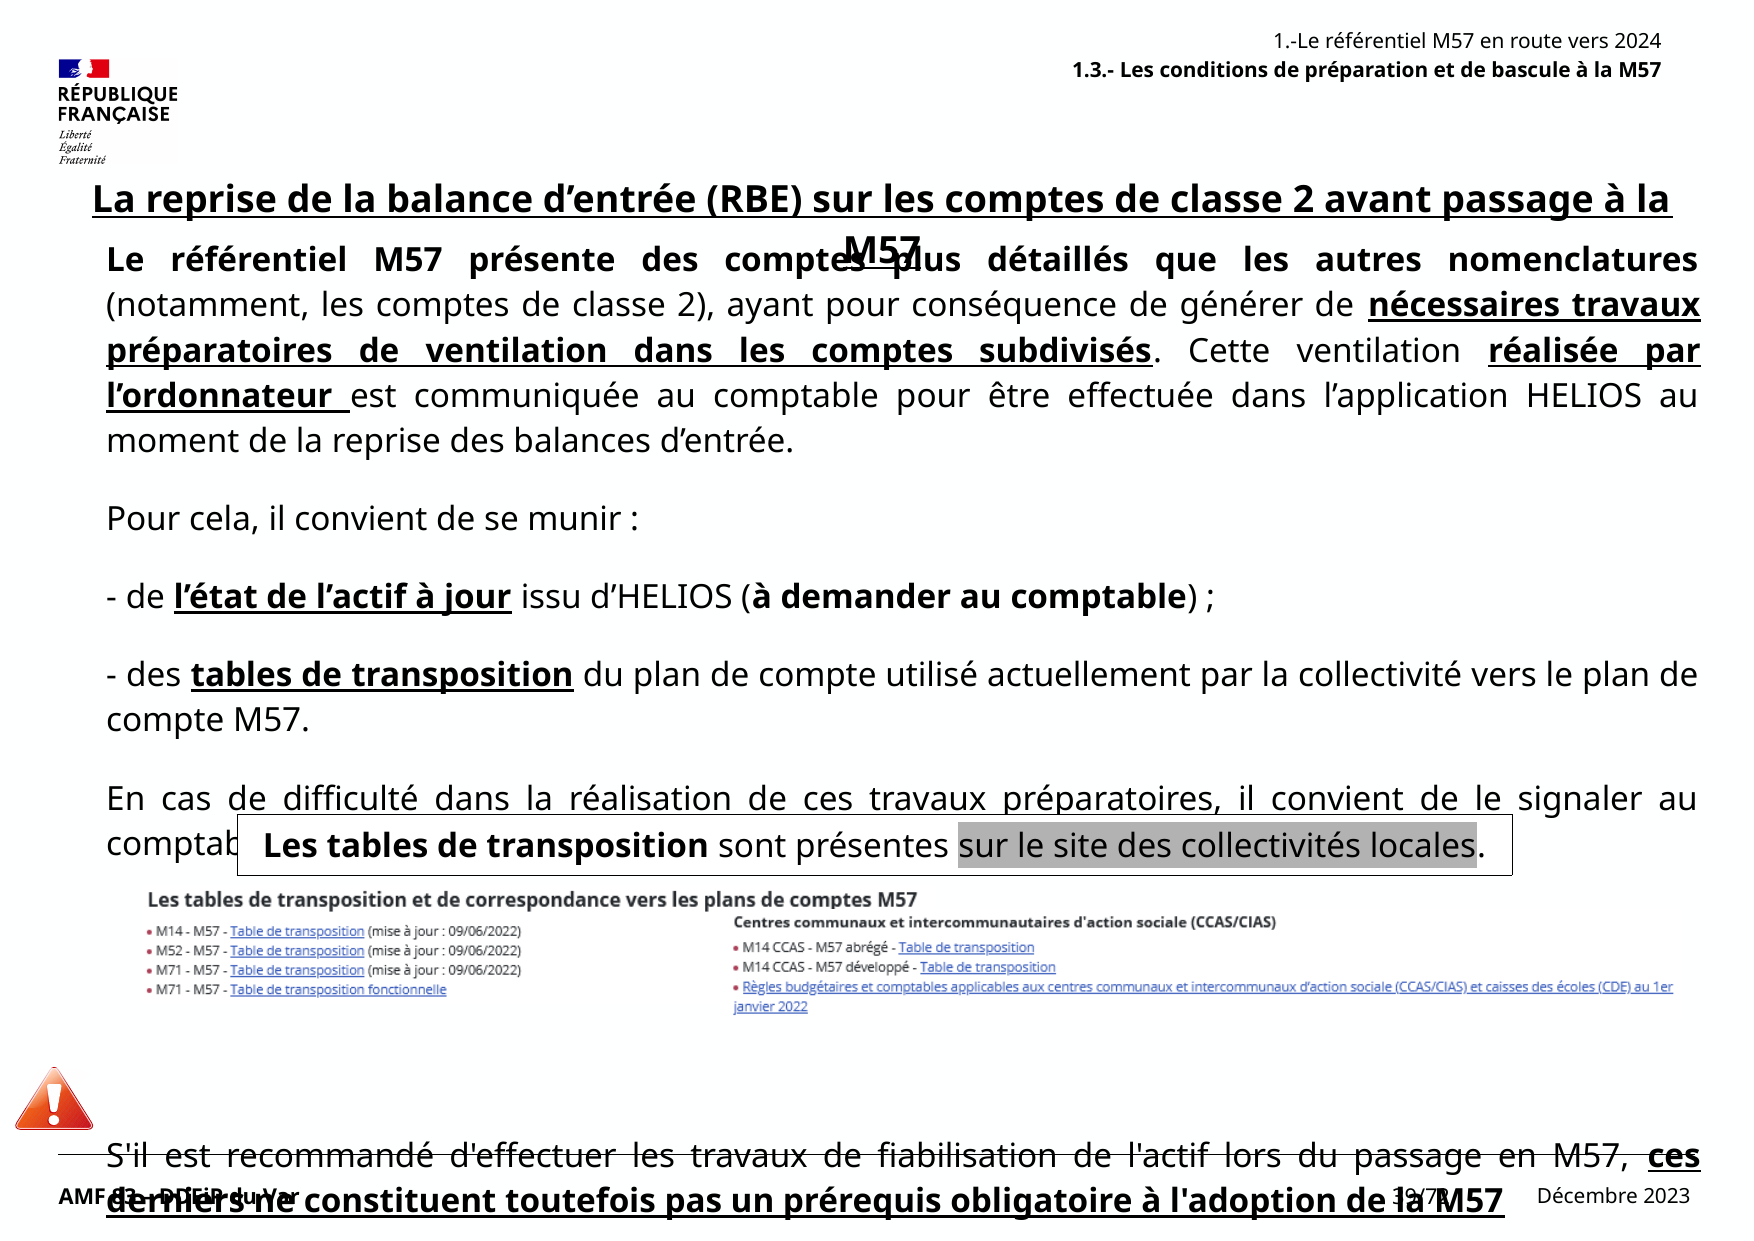

1.-Le référentiel M57 en route vers 2024
1.3.- Les conditions de préparation et de bascule à la M57
La reprise de la balance d’entrée (RBE) sur les comptes de classe 2 avant passage à la M57
# Le référentiel M57 présente des comptes plus détaillés que les autres nomenclatures (notamment, les comptes de classe 2), ayant pour conséquence de générer de nécessaires travaux préparatoires de ventilation dans les comptes subdivisés. Cette ventilation réalisée par l’ordonnateur est communiquée au comptable pour être effectuée dans l’application HELIOS au moment de la reprise des balances d’entrée.
Pour cela, il convient de se munir :
- de l’état de l’actif à jour issu d’HELIOS (à demander au comptable) ;
- des tables de transposition du plan de compte utilisé actuellement par la collectivité vers le plan de compte M57.
En cas de difficulté dans la réalisation de ces travaux préparatoires, il convient de le signaler au comptable en amont de la reprise des balances d’entrée 2024.
S'il est recommandé d'effectuer les travaux de fiabilisation de l'actif lors du passage en M57, ces derniers ne constituent toutefois pas un prérequis obligatoire à l'adoption de la M57
.
| Les tables de transposition sont présentes sur le site des collectivités locales. |
| --- |